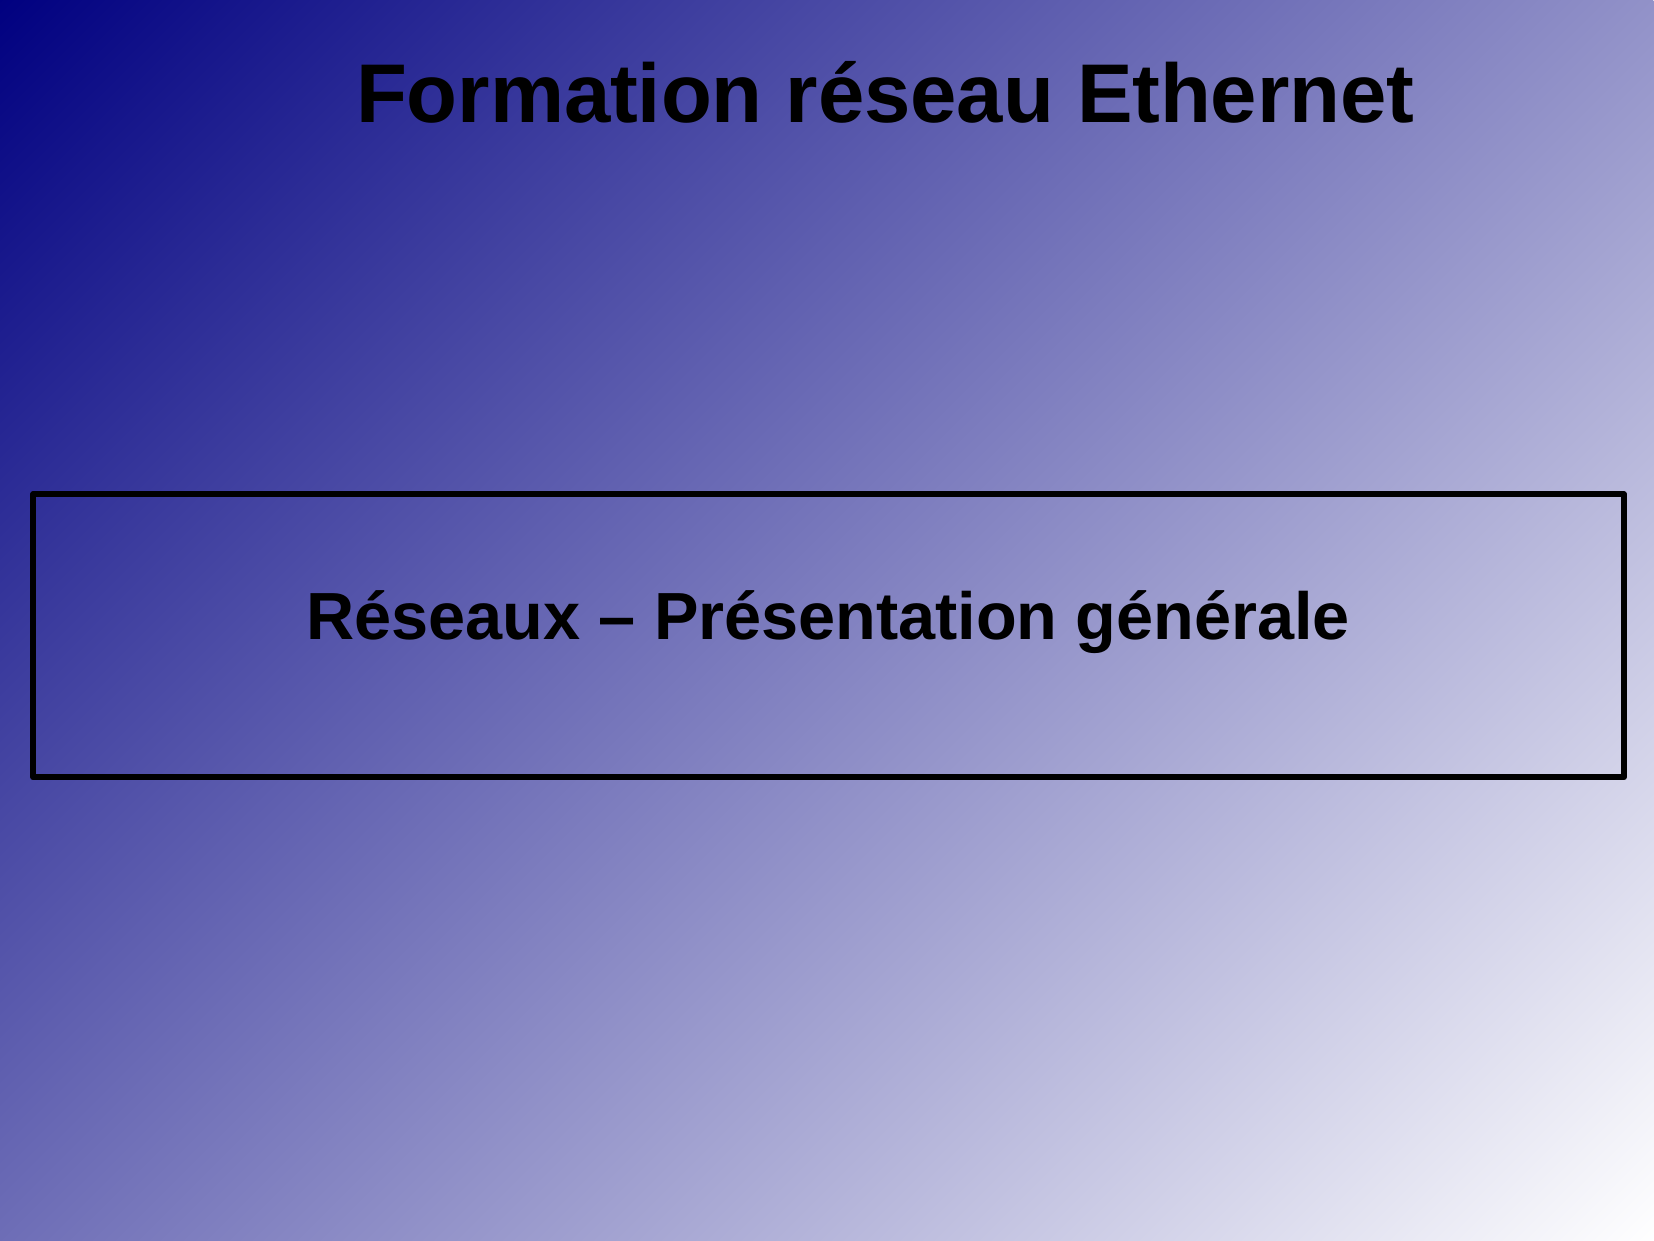

Formation réseau Ethernet
Réseaux – Présentation générale